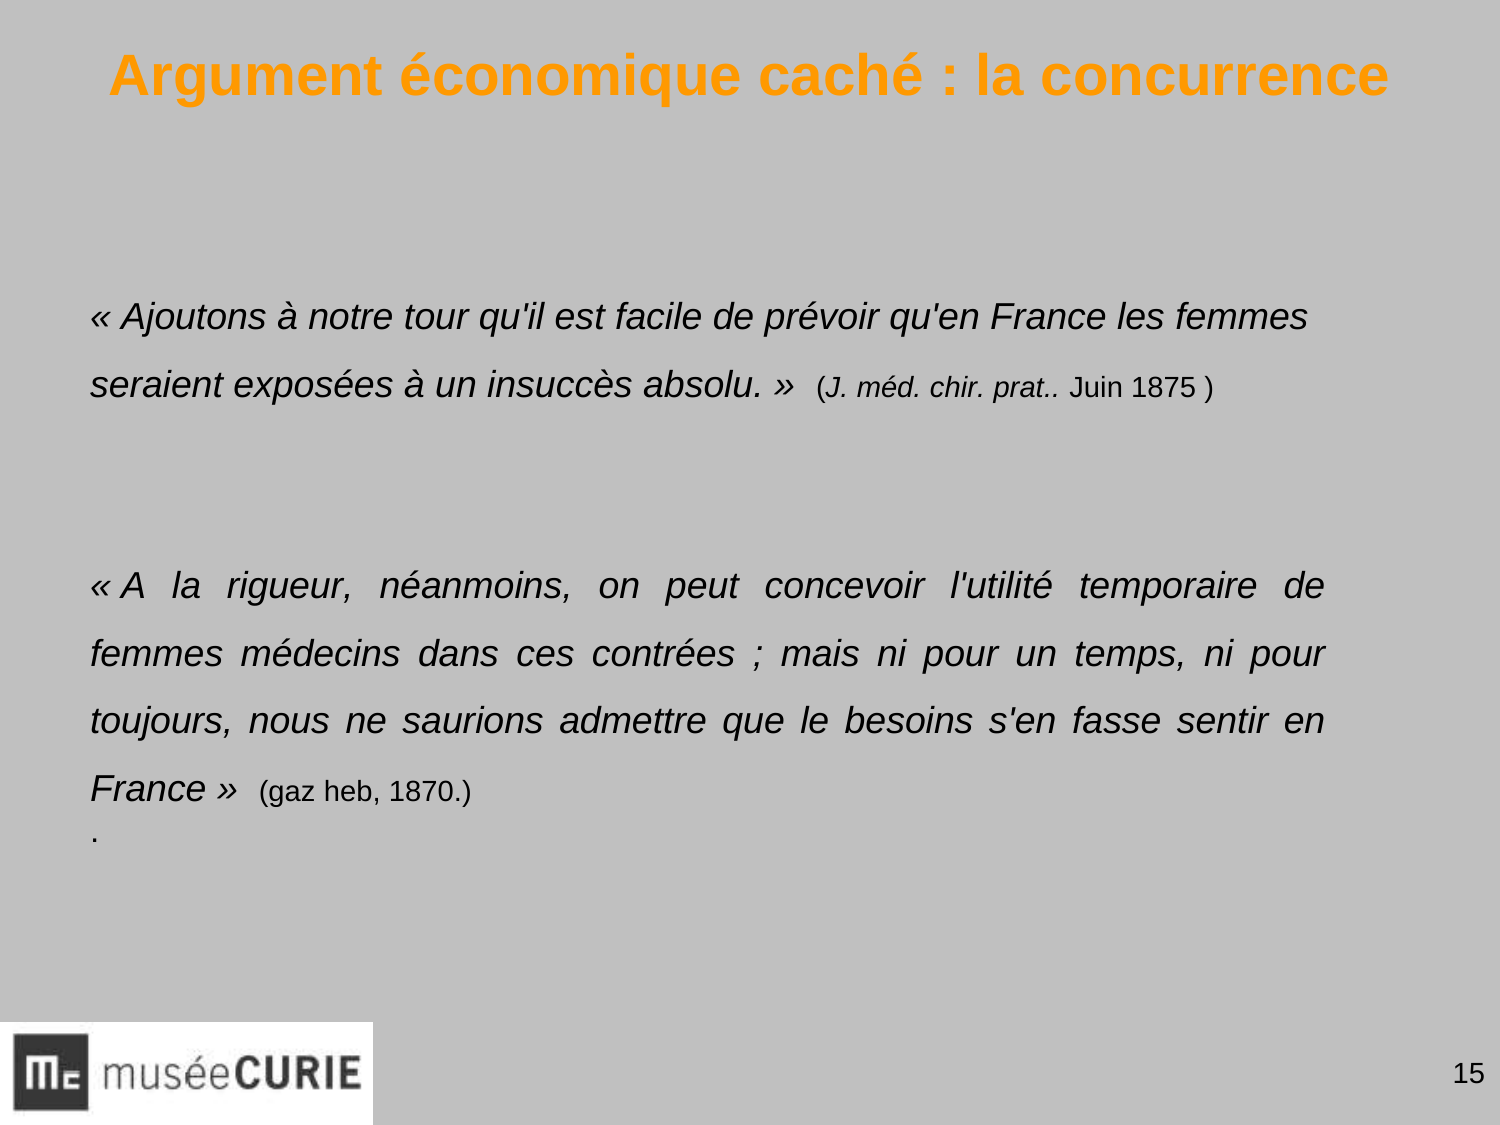

# Argument économique caché : la concurrence
« Ajoutons à notre tour qu'il est facile de prévoir qu'en France les femmes seraient exposées à un insuccès absolu. »  (J. méd. chir. prat.. Juin 1875 )
« A la rigueur, néanmoins, on peut concevoir l'utilité temporaire de femmes médecins dans ces contrées ; mais ni pour un temps, ni pour toujours, nous ne saurions admettre que le besoins s'en fasse sentir en France »  (gaz heb, 1870.)
.